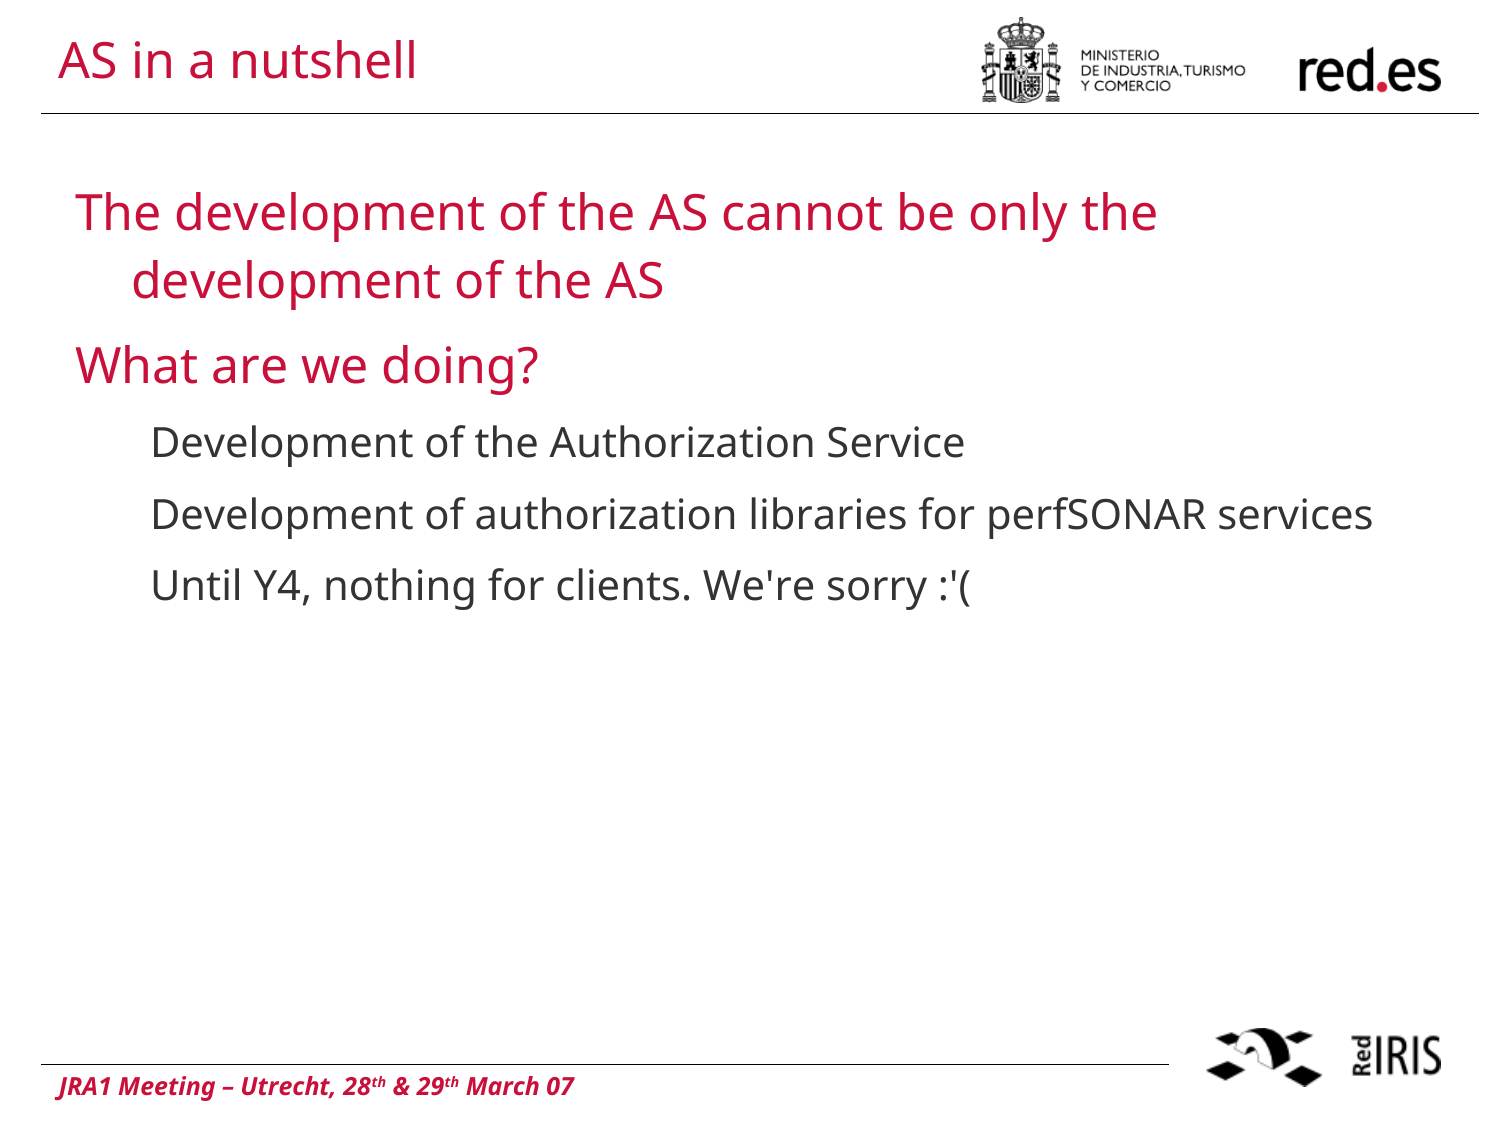

# AS in a nutshell
The development of the AS cannot be only the development of the AS
What are we doing?
Development of the Authorization Service
Development of authorization libraries for perfSONAR services
Until Y4, nothing for clients. We're sorry :'(